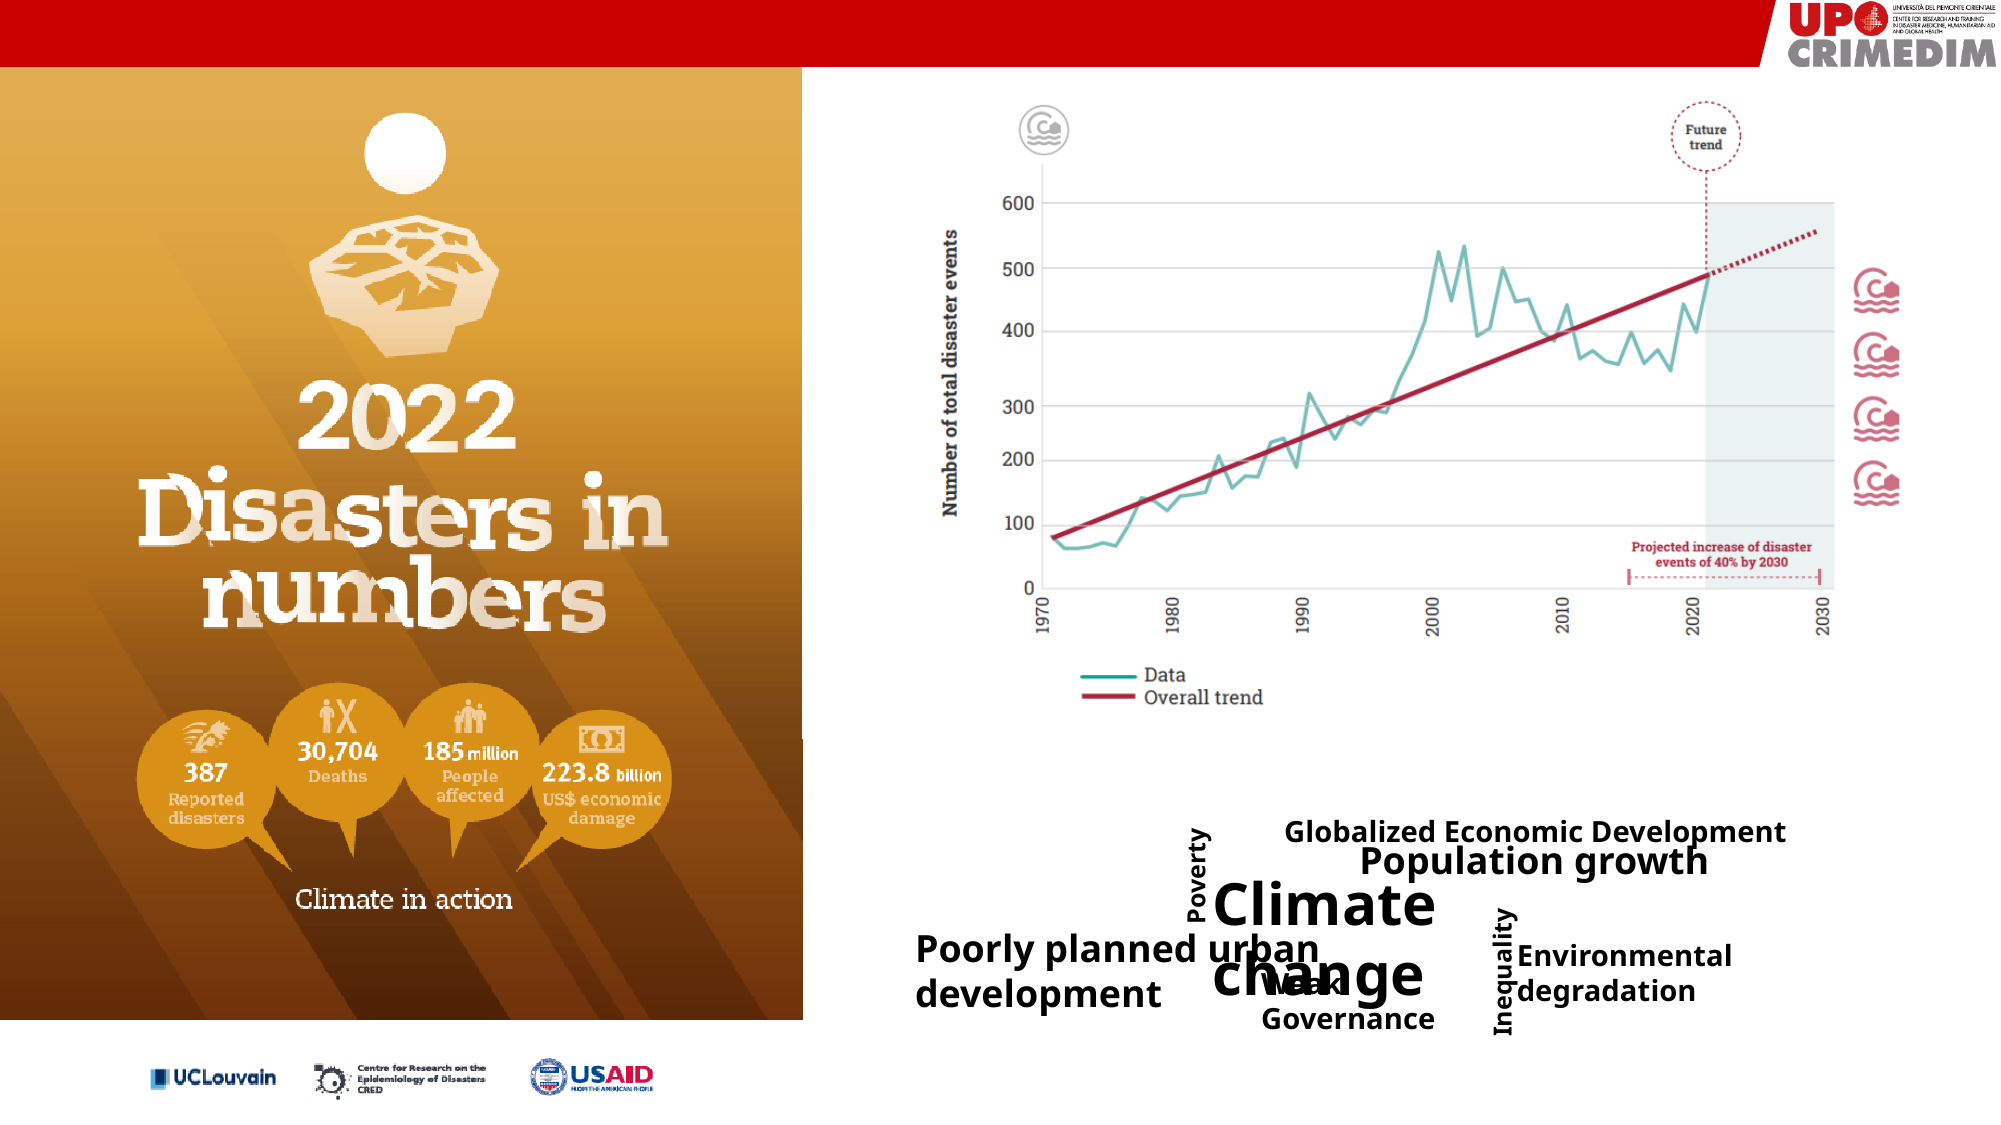

Globalized Economic Development
Poverty
Population growth
Climate change
Poorly planned urban development
Environmental degradation
Inequality
Weak Governance